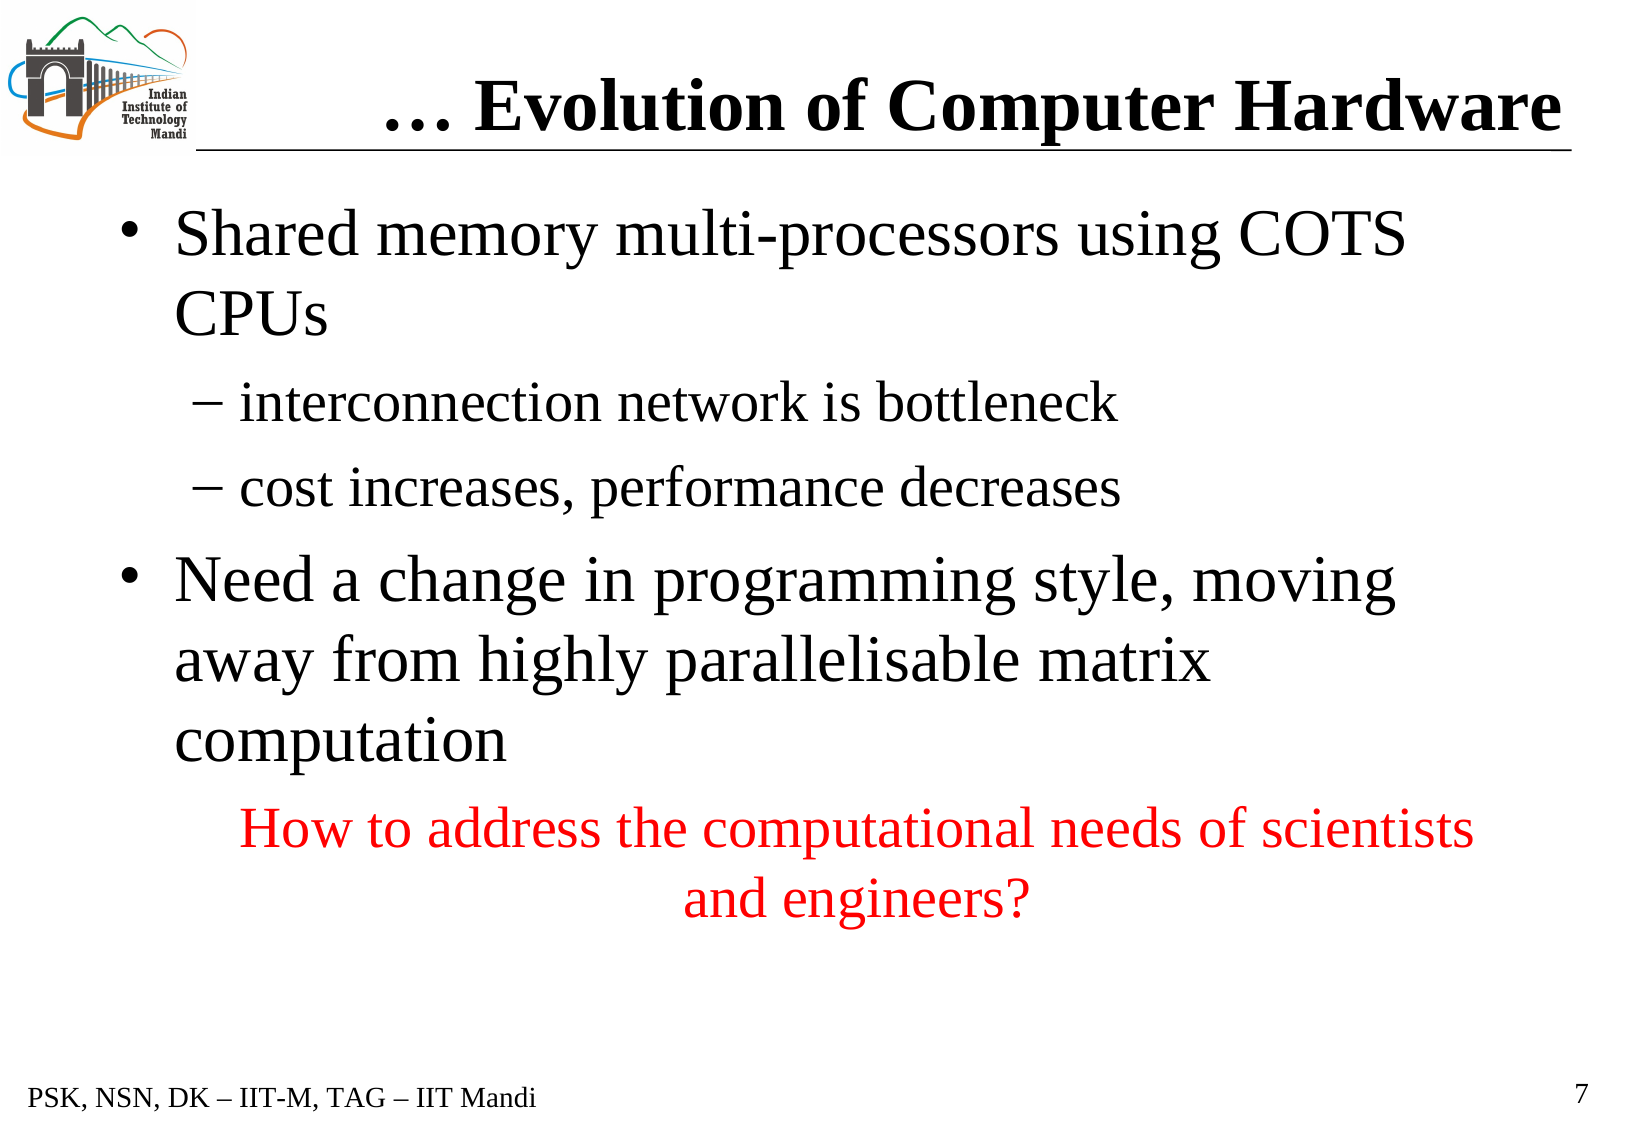

# … Evolution of Computer Hardware
Shared memory multi-processors using COTS CPUs
interconnection network is bottleneck
cost increases, performance decreases
Need a change in programming style, moving away from highly parallelisable matrix computation
How to address the computational needs of scientists and engineers?